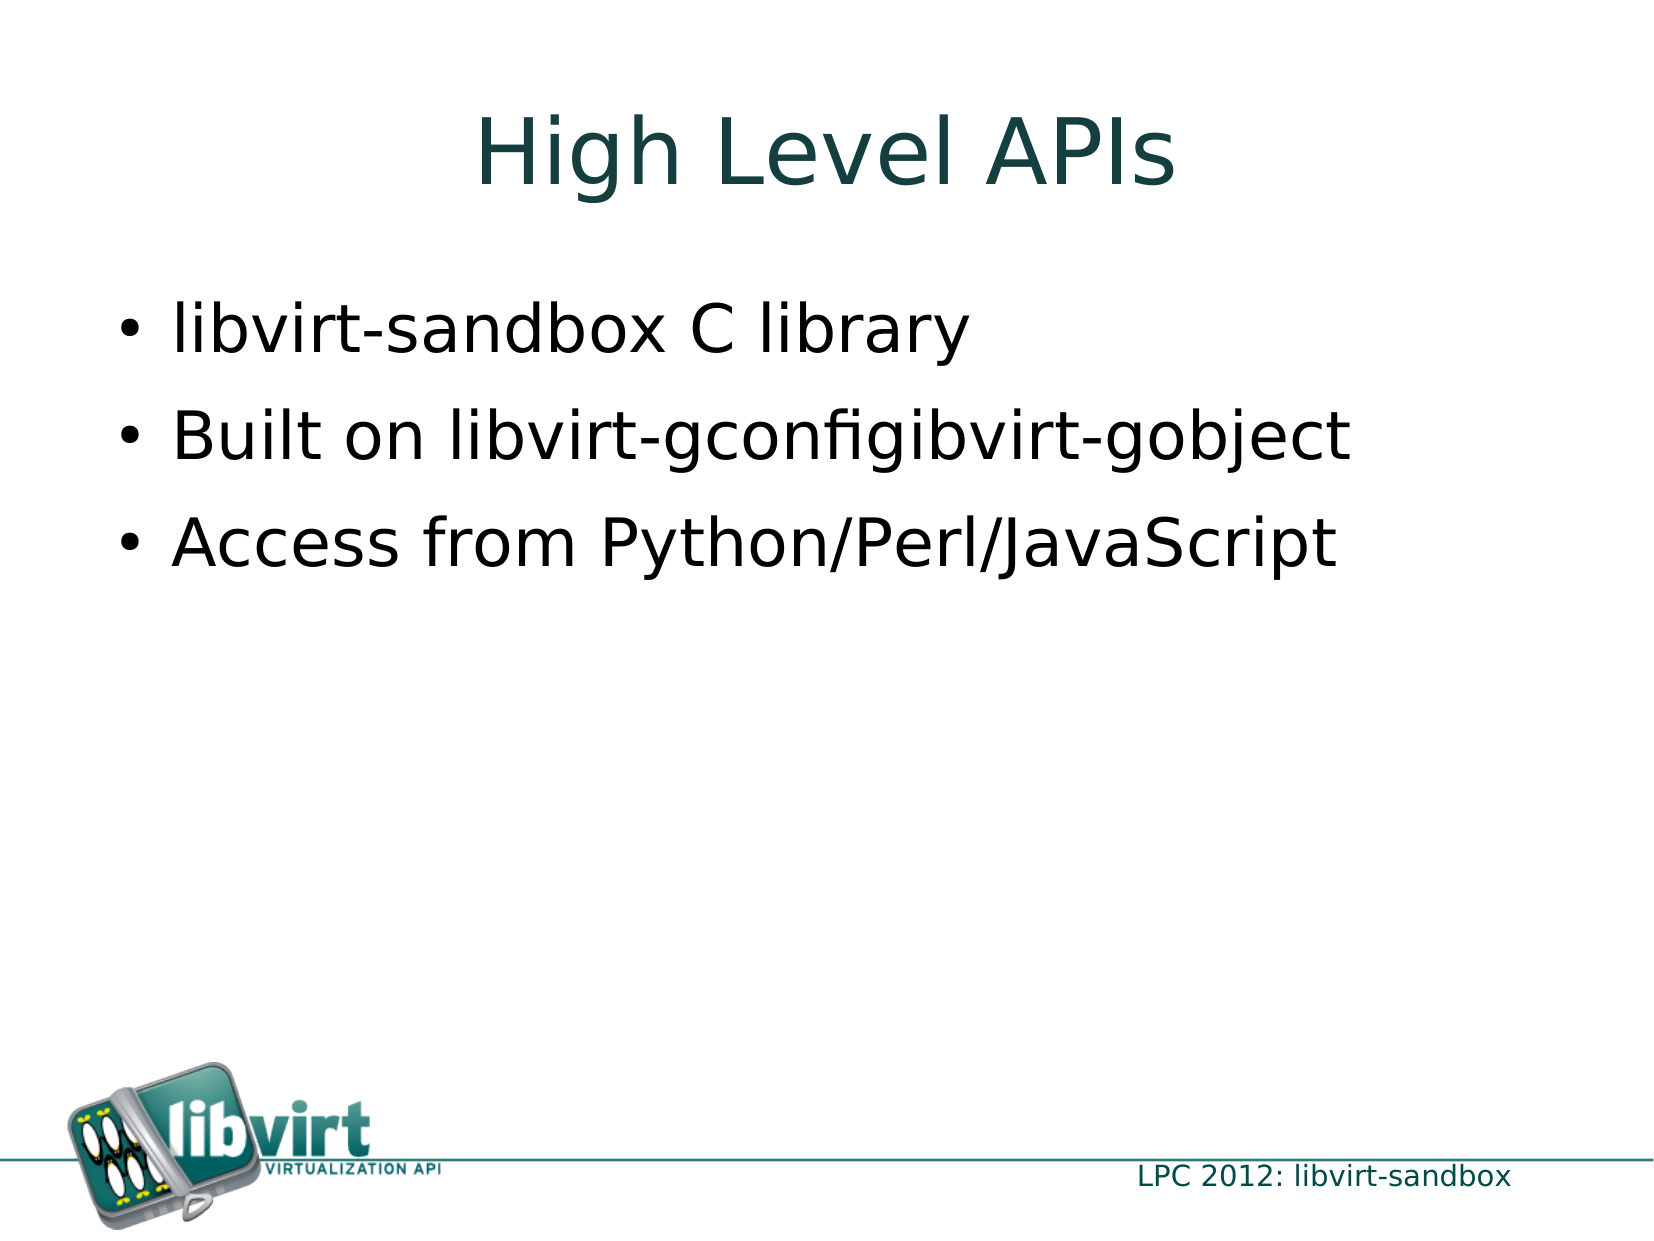

# High Level APIs
libvirt-sandbox C library
Built on libvirt-gconfigibvirt-gobject
Access from Python/Perl/JavaScript
LPC 2012: libvirt-sandbox